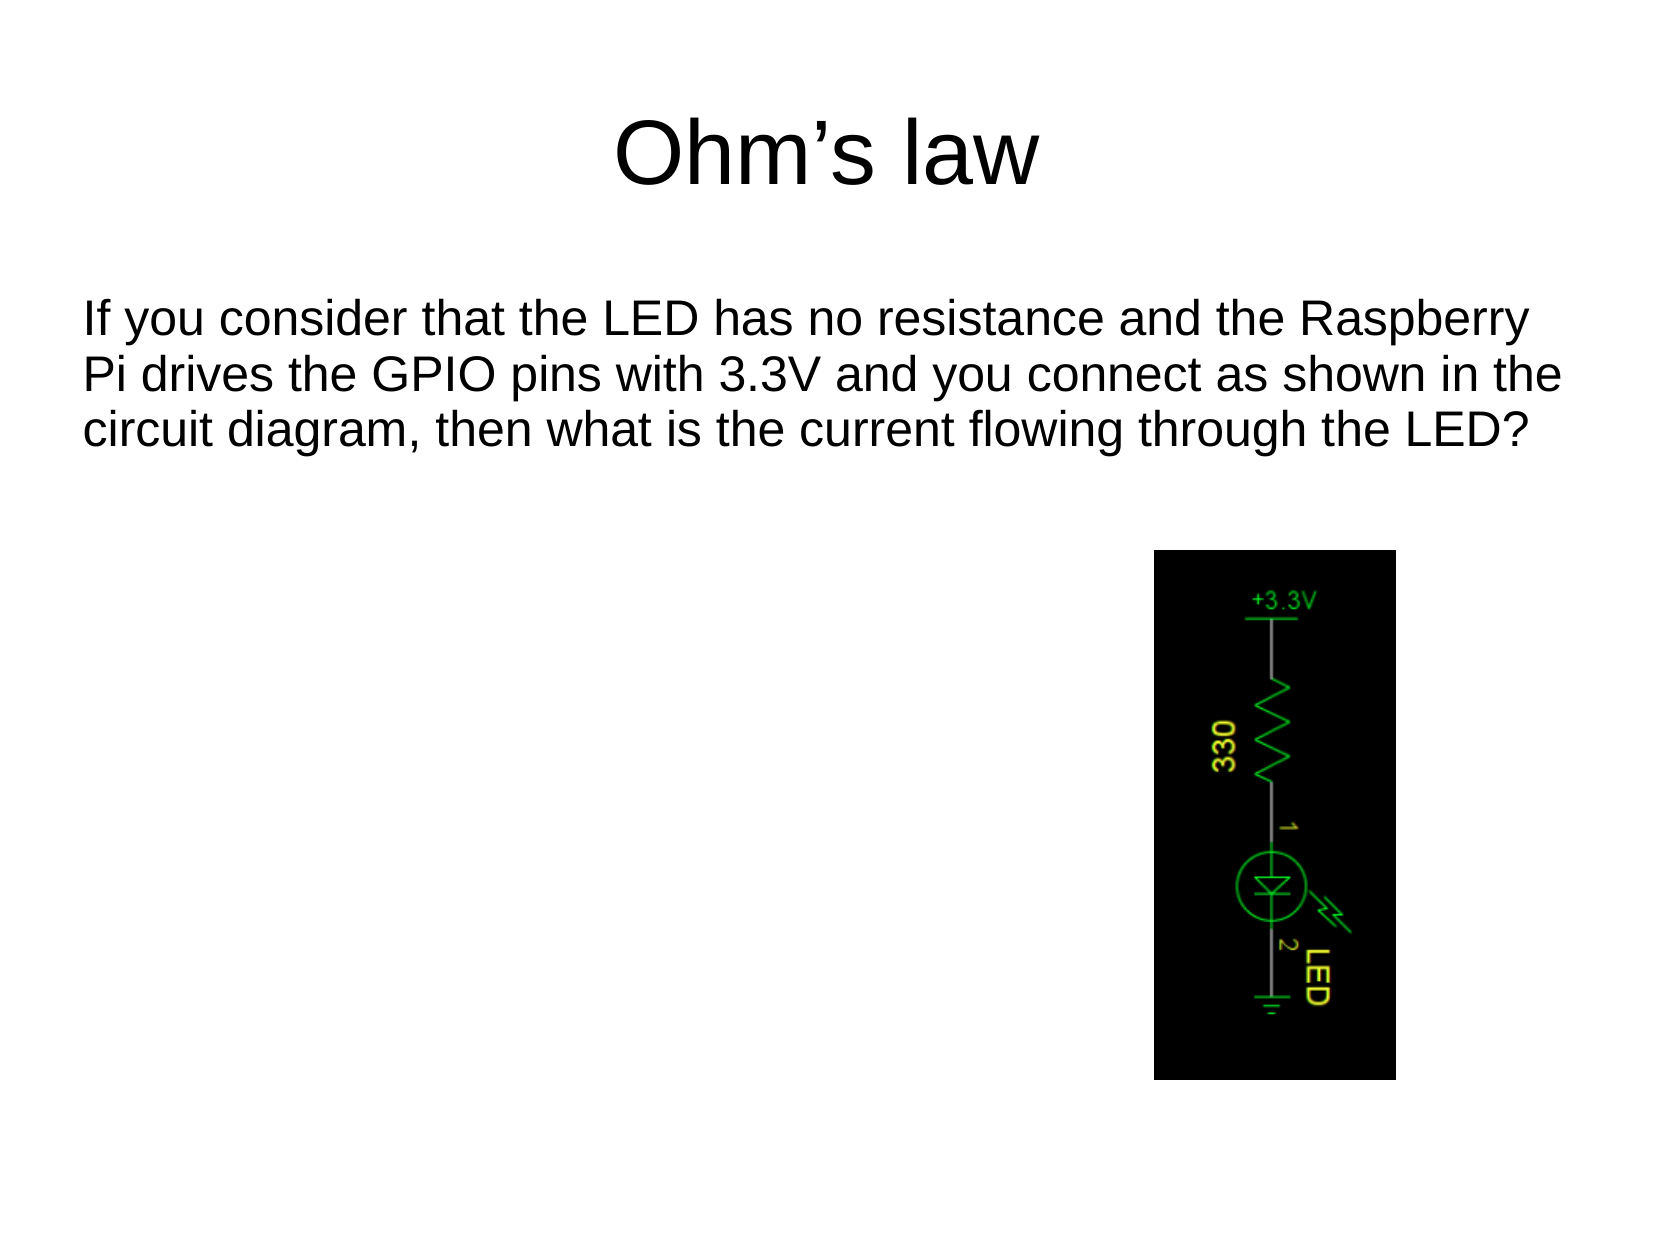

# Ohm’s law
If you consider that the LED has no resistance and the Raspberry Pi drives the GPIO pins with 3.3V and you connect as shown in the circuit diagram, then what is the current flowing through the LED?